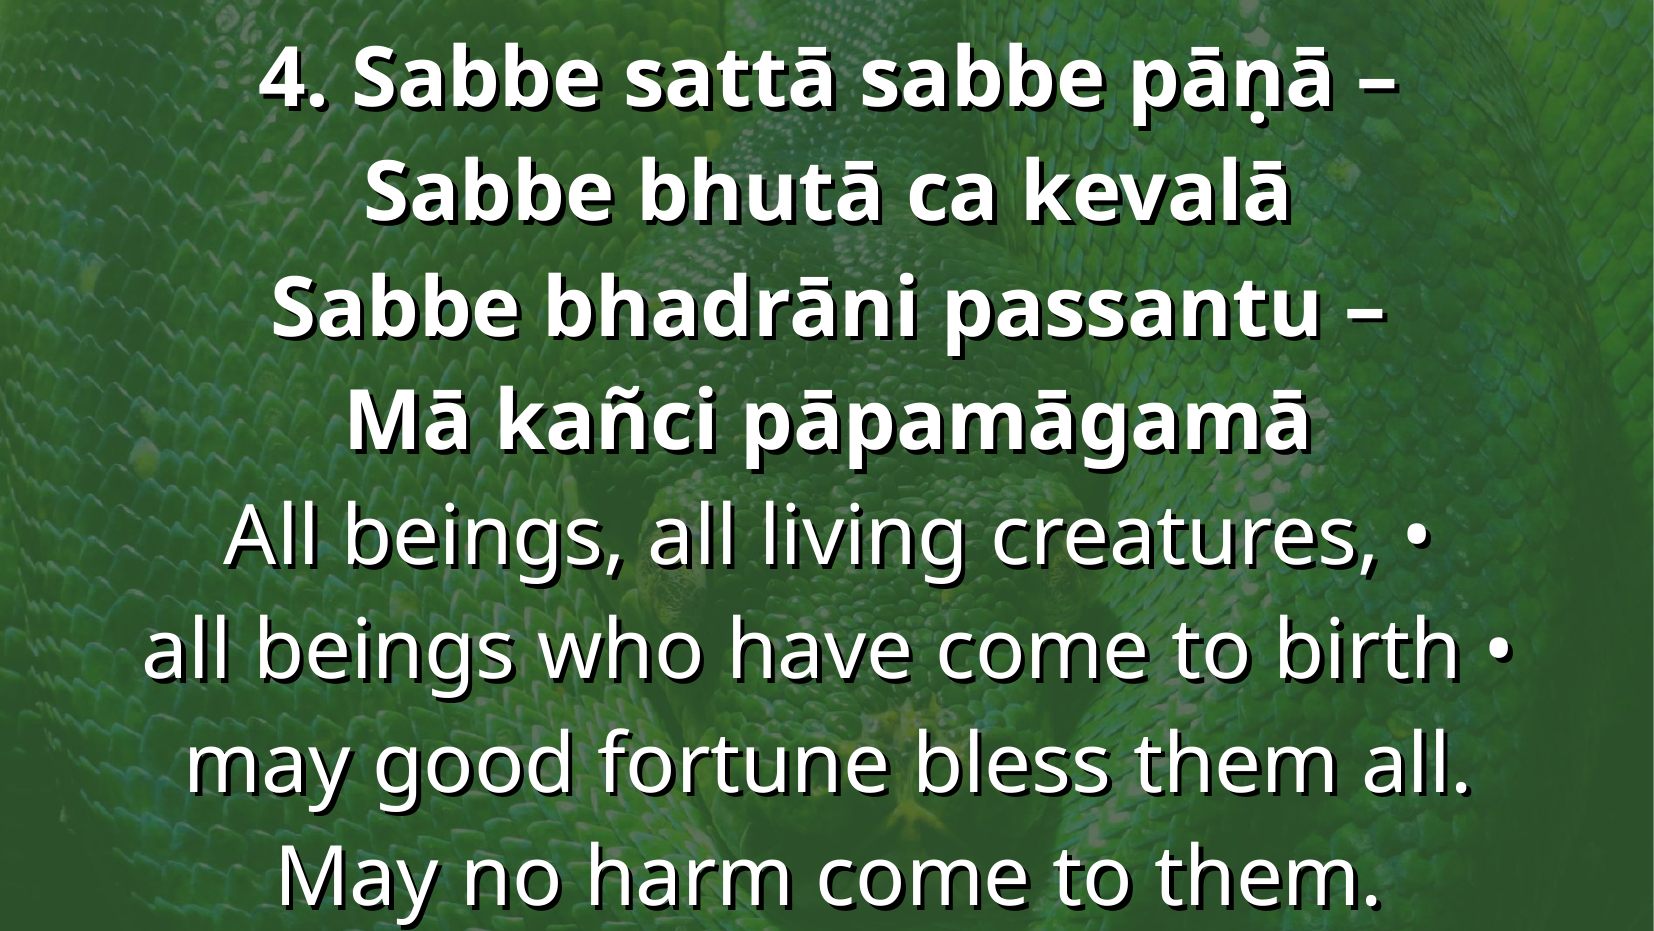

# 4. Sabbe sattā sabbe pāṇā – Sabbe bhutā ca kevalā
Sabbe bhadrāni passantu –
Mā kañci pāpamāgamā
All beings, all living creatures, •
all beings who have come to birth •
may good fortune bless them all.
May no harm come to them.